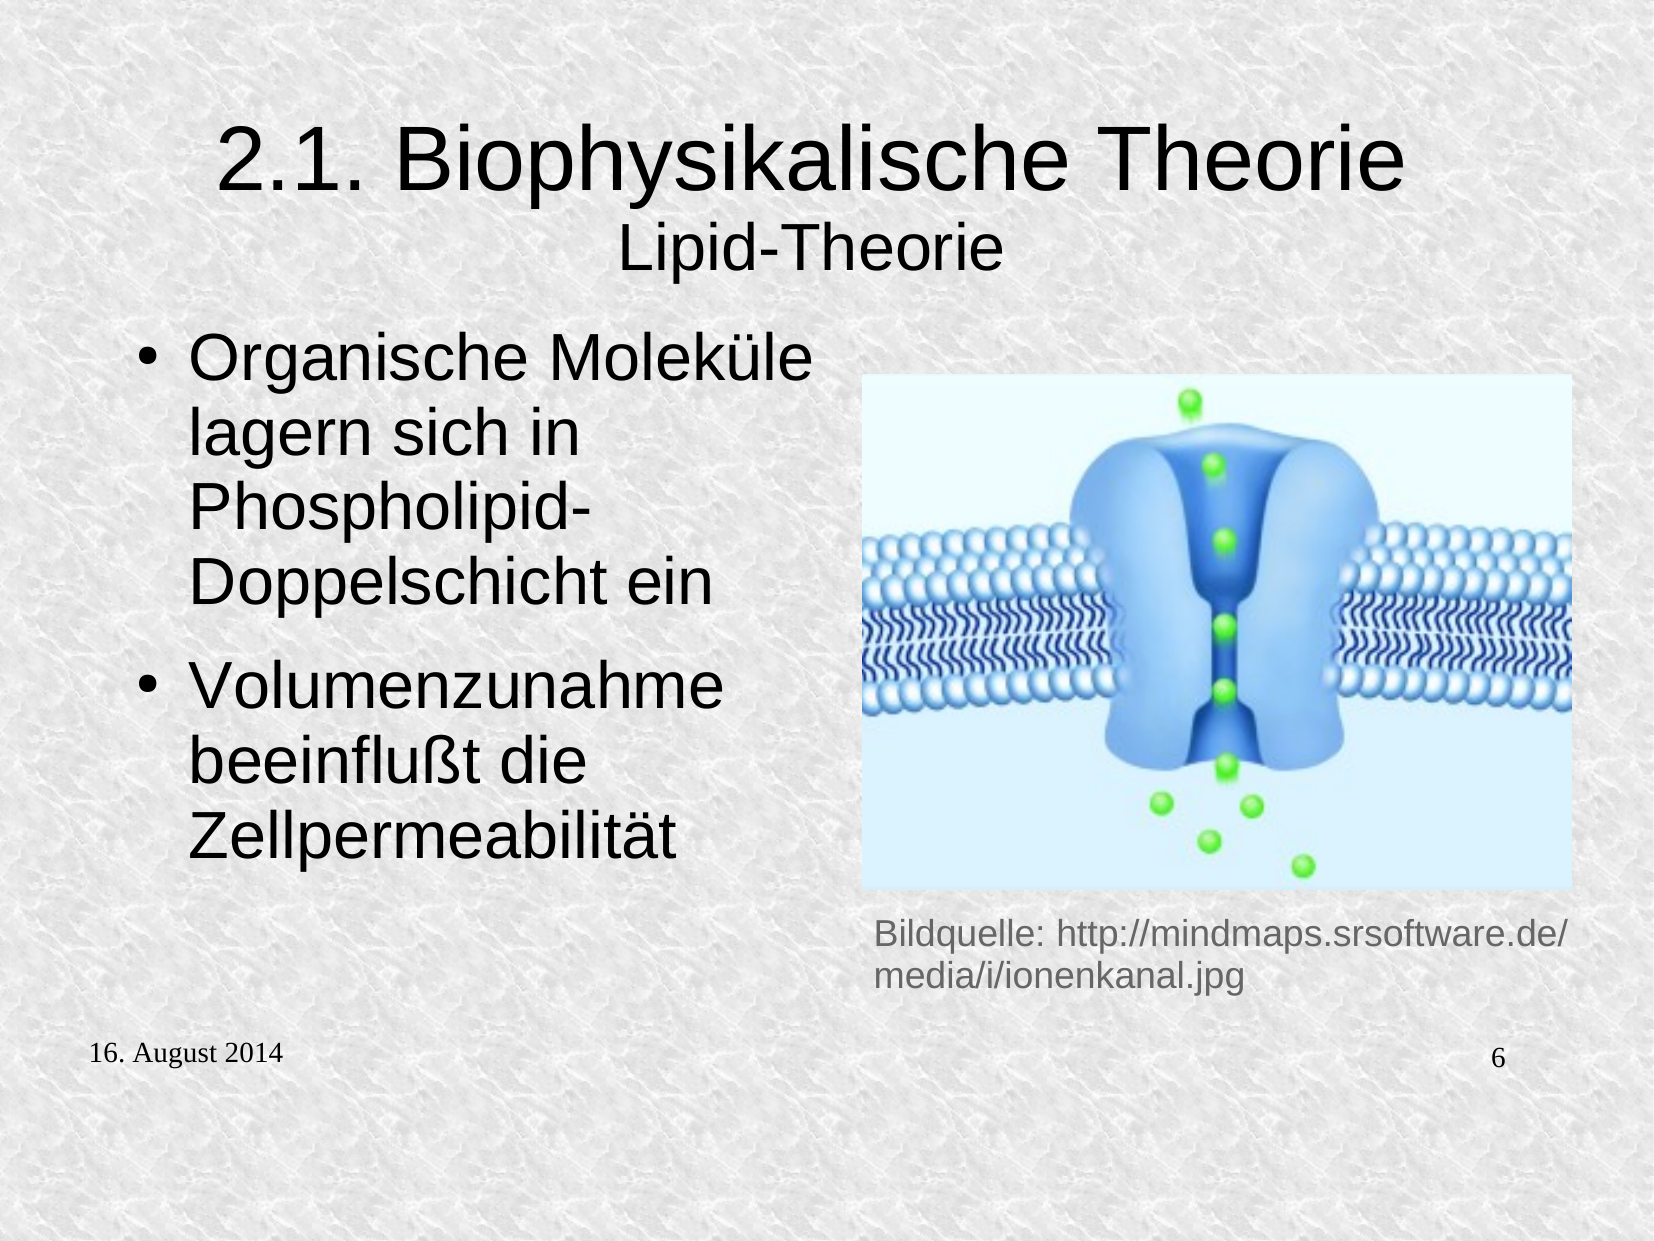

# 2.1. Biophysikalische Theorie Lipid-Theorie
Organische Moleküle lagern sich in Phospholipid-Doppelschicht ein
Volumenzunahme beeinflußt die Zellpermeabilität
Bildquelle: http://mindmaps.srsoftware.de/
media/i/ionenkanal.jpg
16. August 2014
6